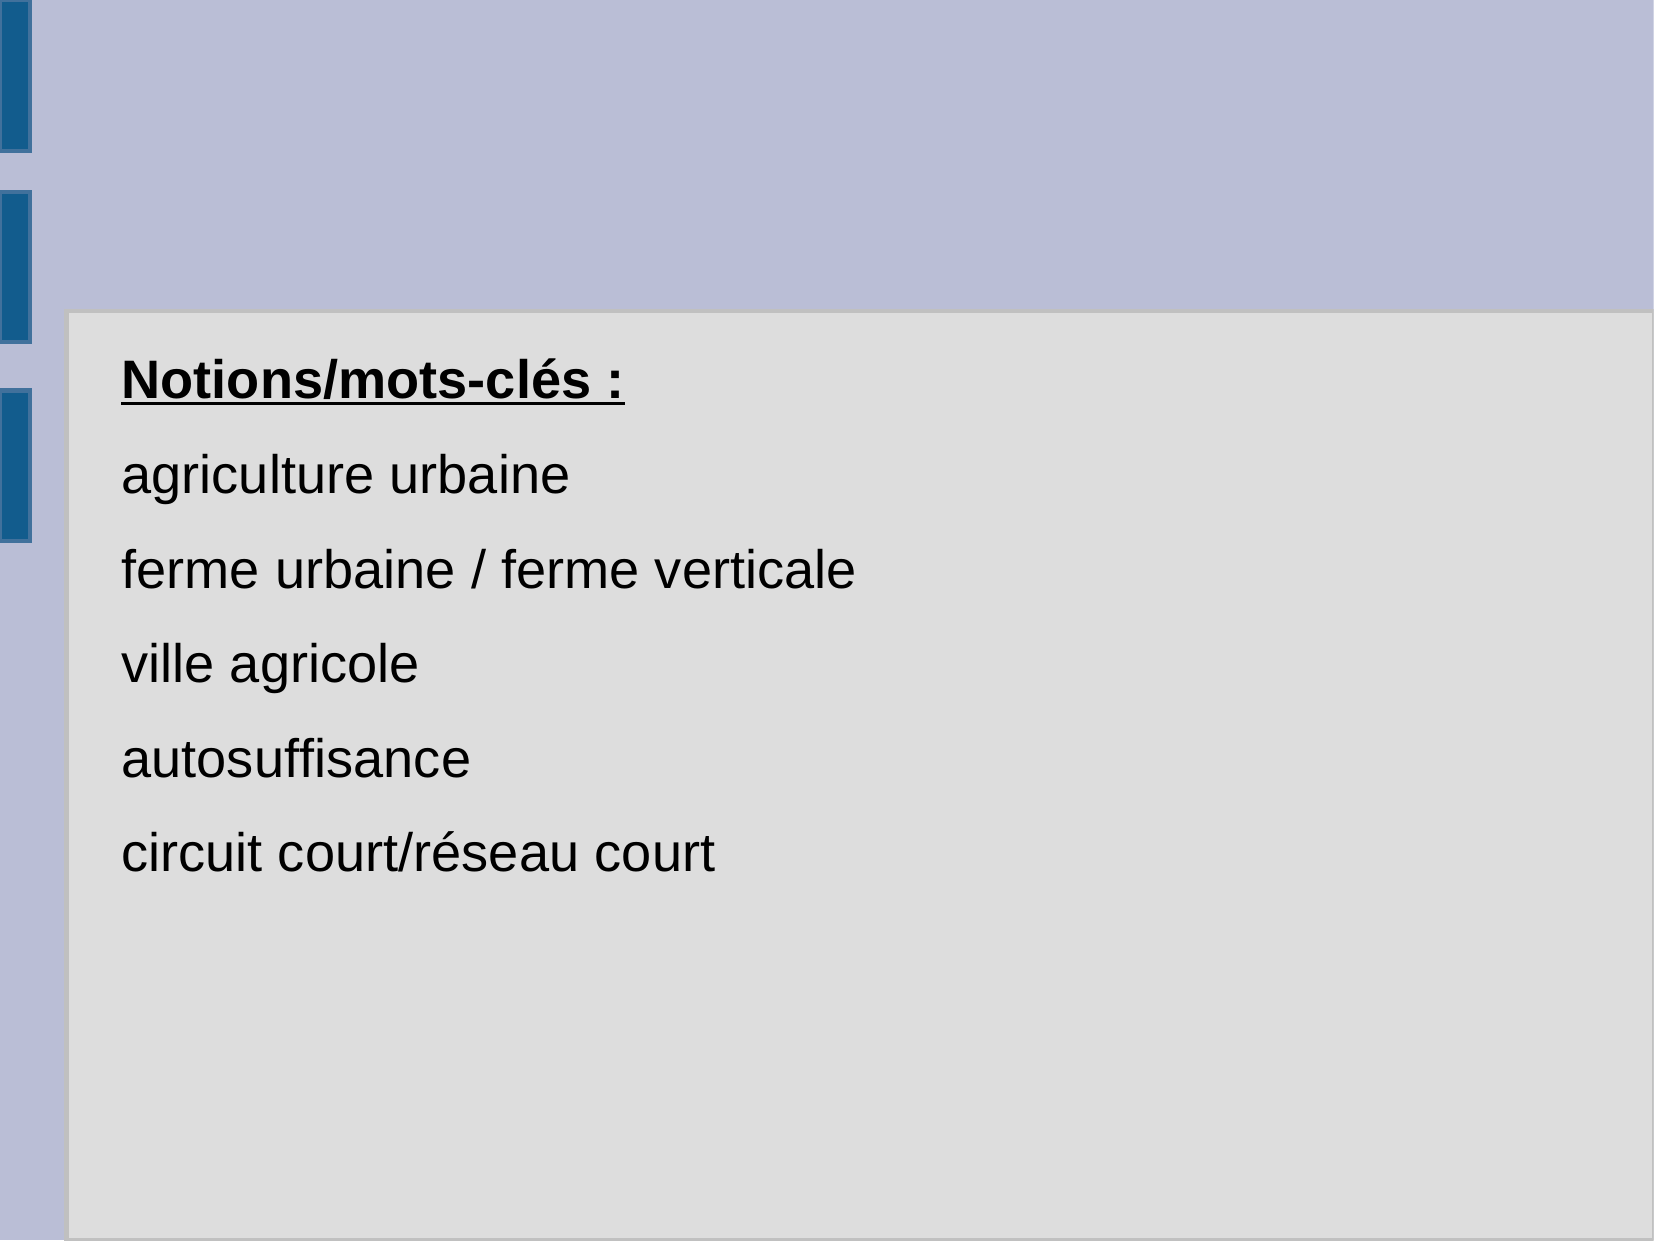

#
Notions/mots-clés :
agriculture urbaine
ferme urbaine / ferme verticale
ville agricole
autosuffisance
circuit court/réseau court